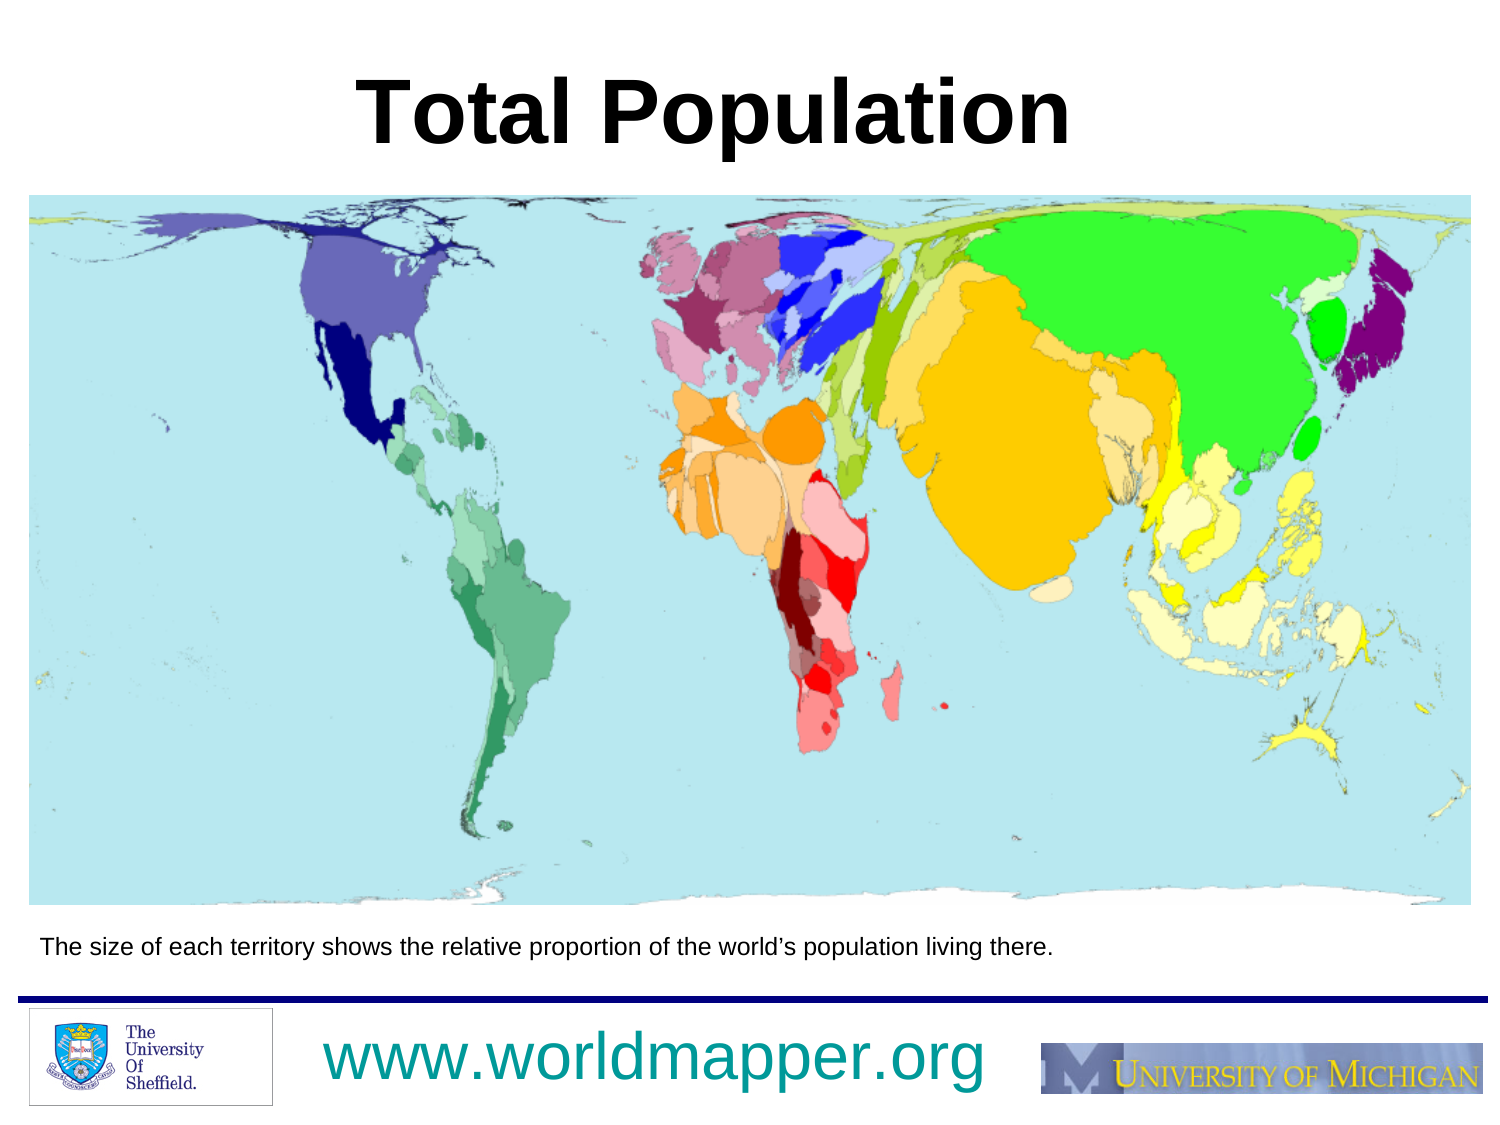

# Total Population
The size of each territory shows the relative proportion of the world’s population living there.